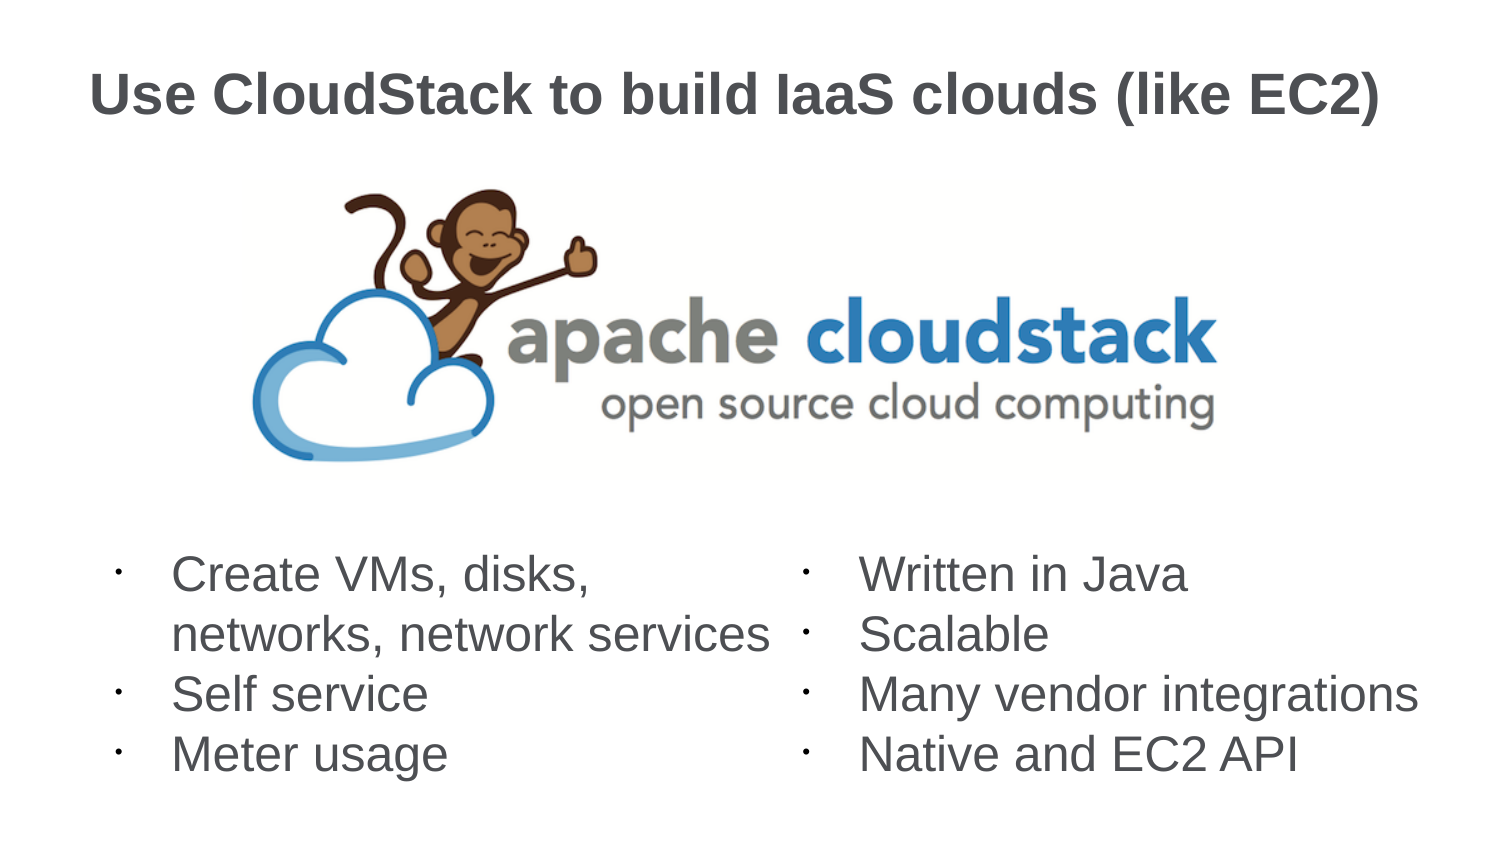

Use CloudStack to build IaaS clouds (like EC2)
Create VMs, disks, networks, network services
Self service
Meter usage
Written in Java
Scalable
Many vendor integrations
Native and EC2 API